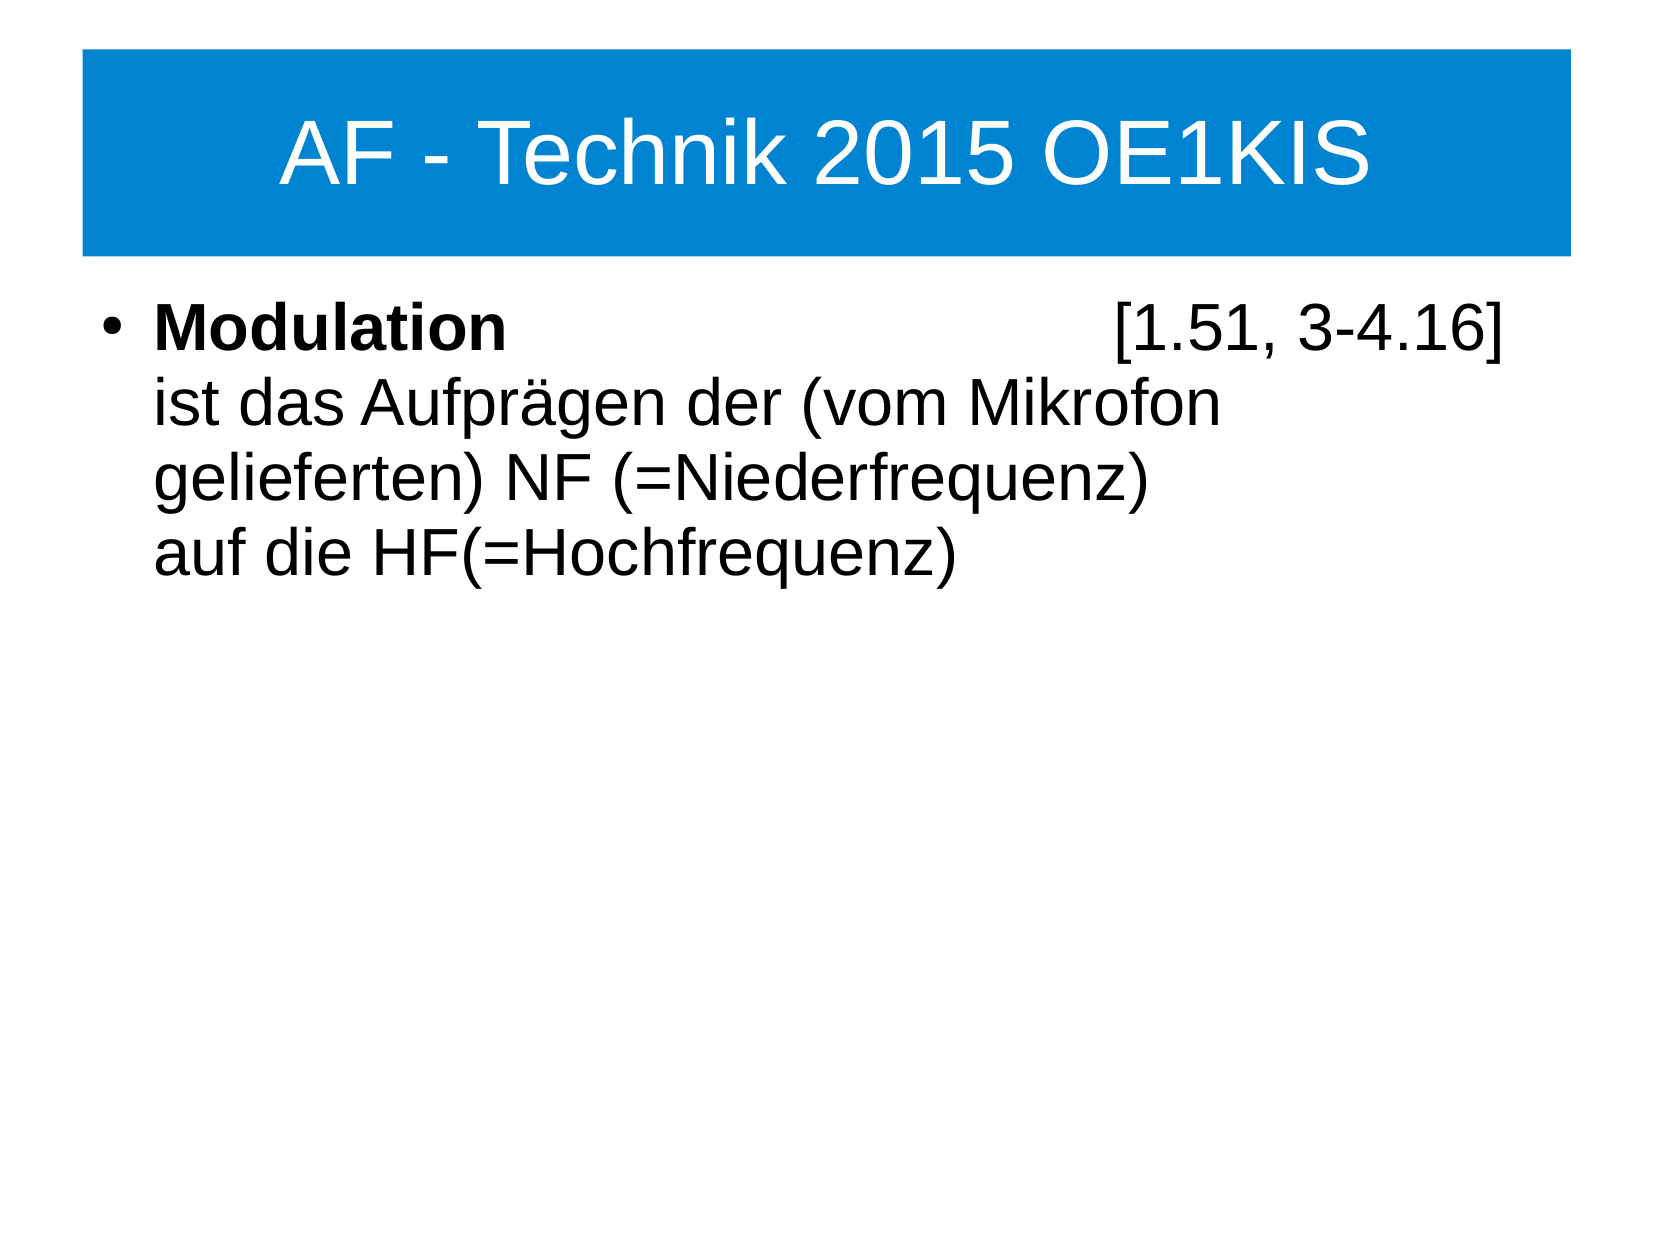

# AF - Technik 2015 OE1KIS
Modulation 								[1.51, 3-4.16]
ist das Aufprägen der (vom Mikrofon gelieferten) NF (=Niederfrequenz)
auf die HF(=Hochfrequenz)